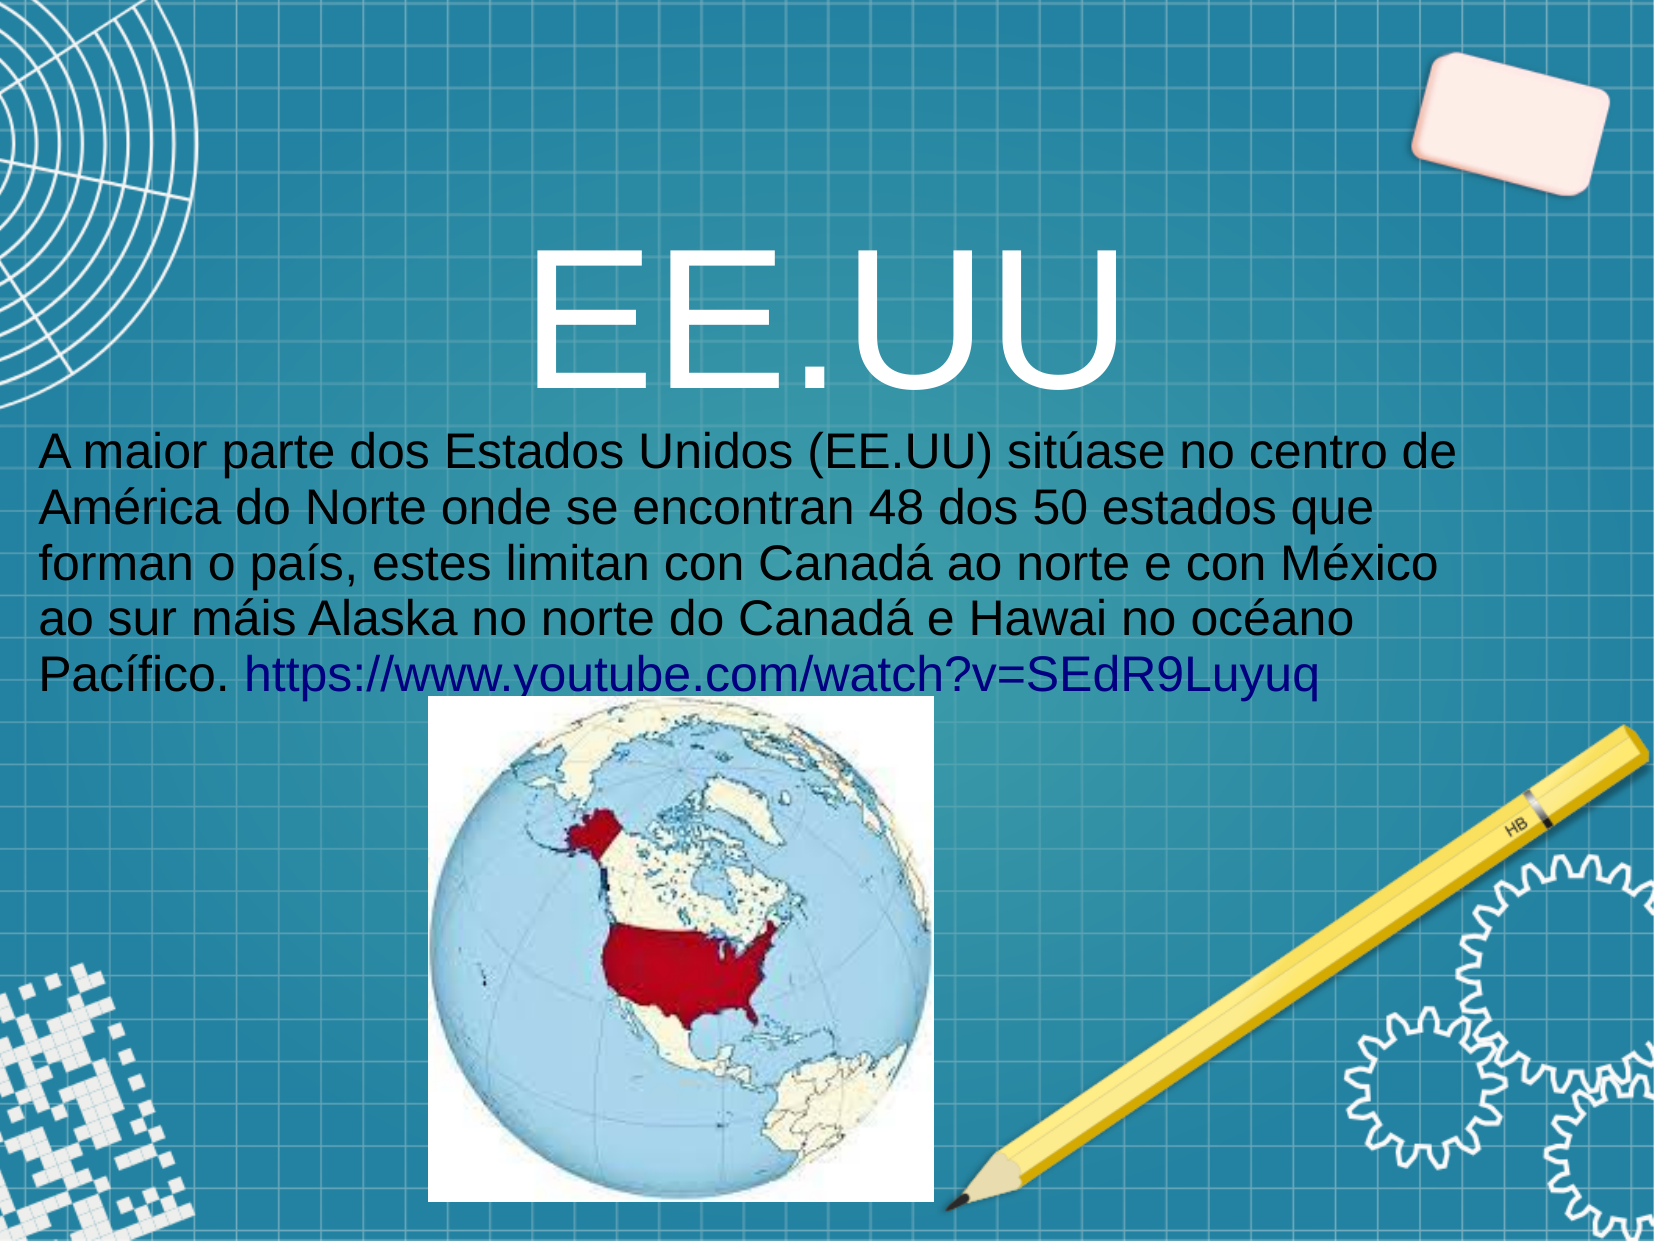

# EE.UU
A maior parte dos Estados Unidos (EE.UU) sitúase no centro de América do Norte onde se encontran 48 dos 50 estados que forman o país, estes limitan con Canadá ao norte e con México ao sur máis Alaska no norte do Canadá e Hawai no océano Pacífico. https://www.youtube.com/watch?v=SEdR9Luyuq